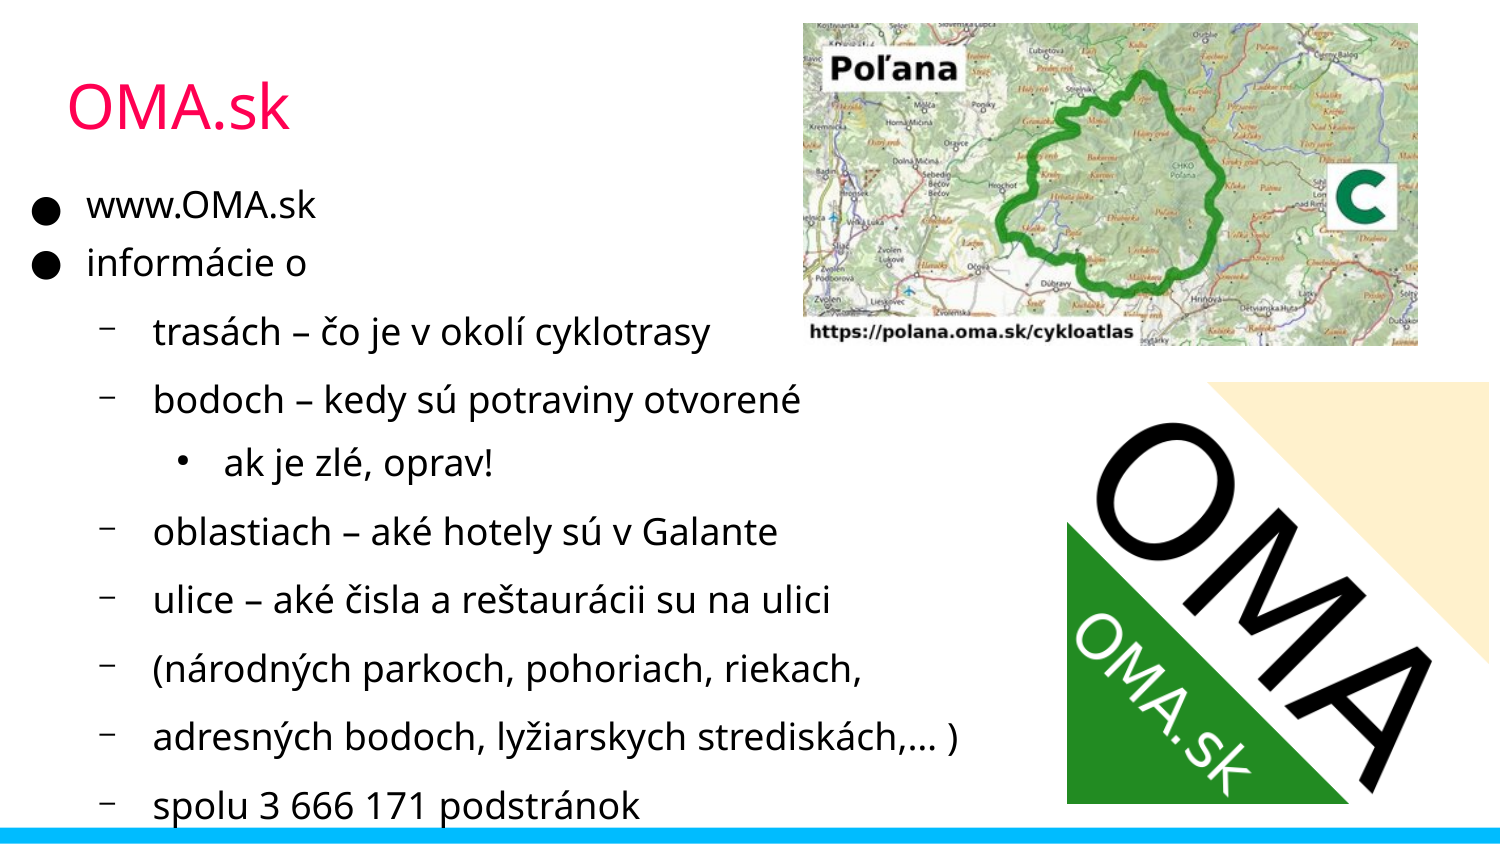

# OMA.sk
www.OMA.sk
informácie o
trasách – čo je v okolí cyklotrasy
bodoch – kedy sú potraviny otvorené
ak je zlé, oprav!
oblastiach – aké hotely sú v Galante
ulice – aké čisla a reštaurácii su na ulici
(národných parkoch, pohoriach, riekach,
adresných bodoch, lyžiarskych strediskách,… )
spolu 3 666 171 podstránok